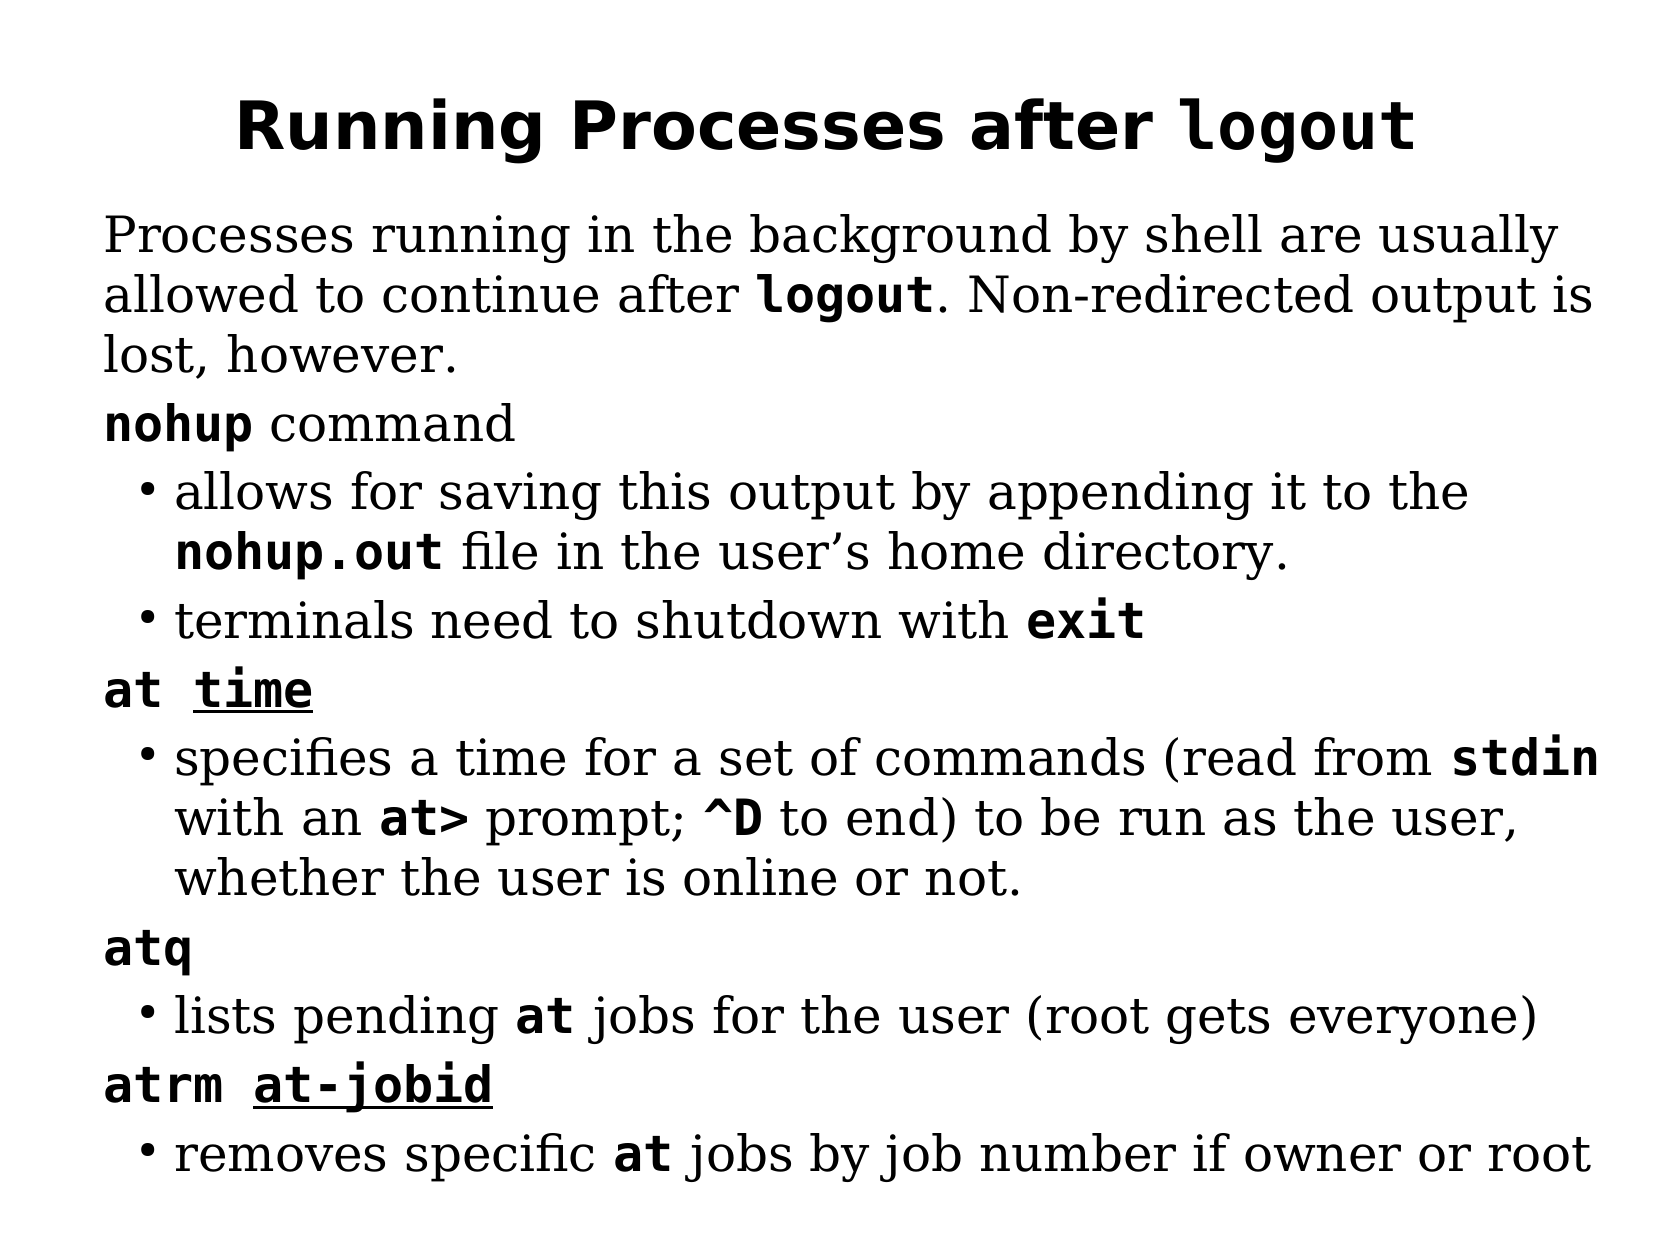

# Running Processes after logout
Processes running in the background by shell are usually allowed to continue after logout. Non-redirected output is lost, however.
nohup command
allows for saving this output by appending it to the nohup.out file in the user’s home directory.
terminals need to shutdown with exit
at time
specifies a time for a set of commands (read from stdin with an at> prompt; ^D to end) to be run as the user, whether the user is online or not.
atq
lists pending at jobs for the user (root gets everyone)
atrm at-jobid
removes specific at jobs by job number if owner or root